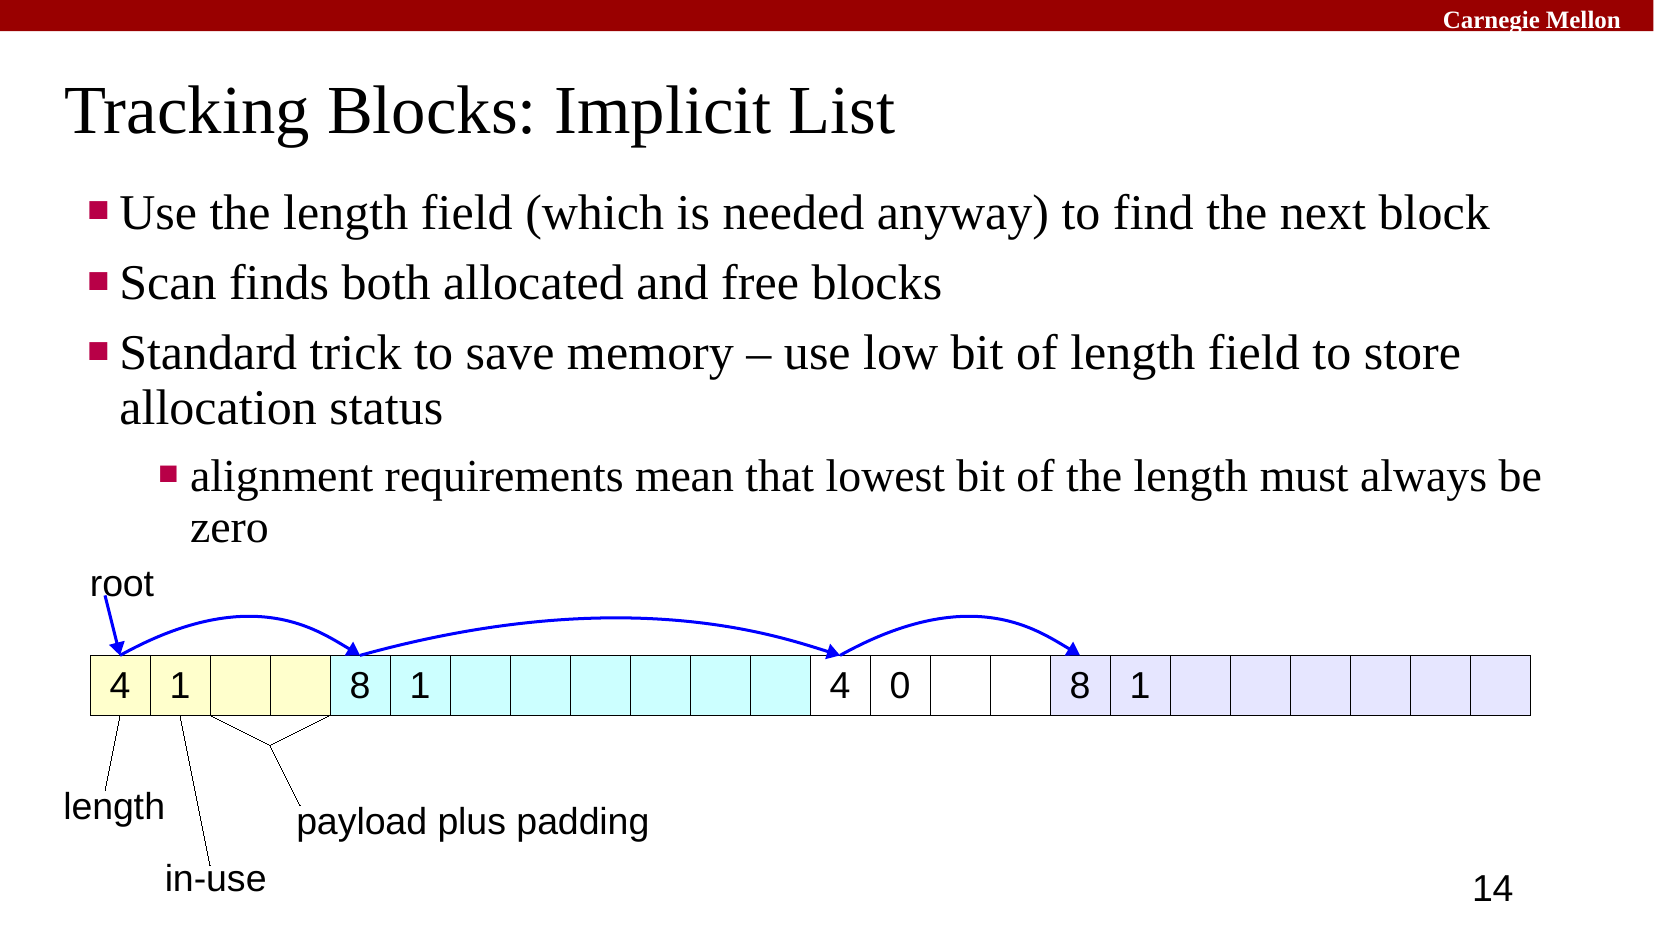

# Tracking Blocks: Implicit List
Use the length field (which is needed anyway) to find the next block
Scan finds both allocated and free blocks
Standard trick to save memory – use low bit of length field to store allocation status
alignment requirements mean that lowest bit of the length must always be zero
root
4
1
8
1
4
0
8
1
length
payload plus padding
in-use